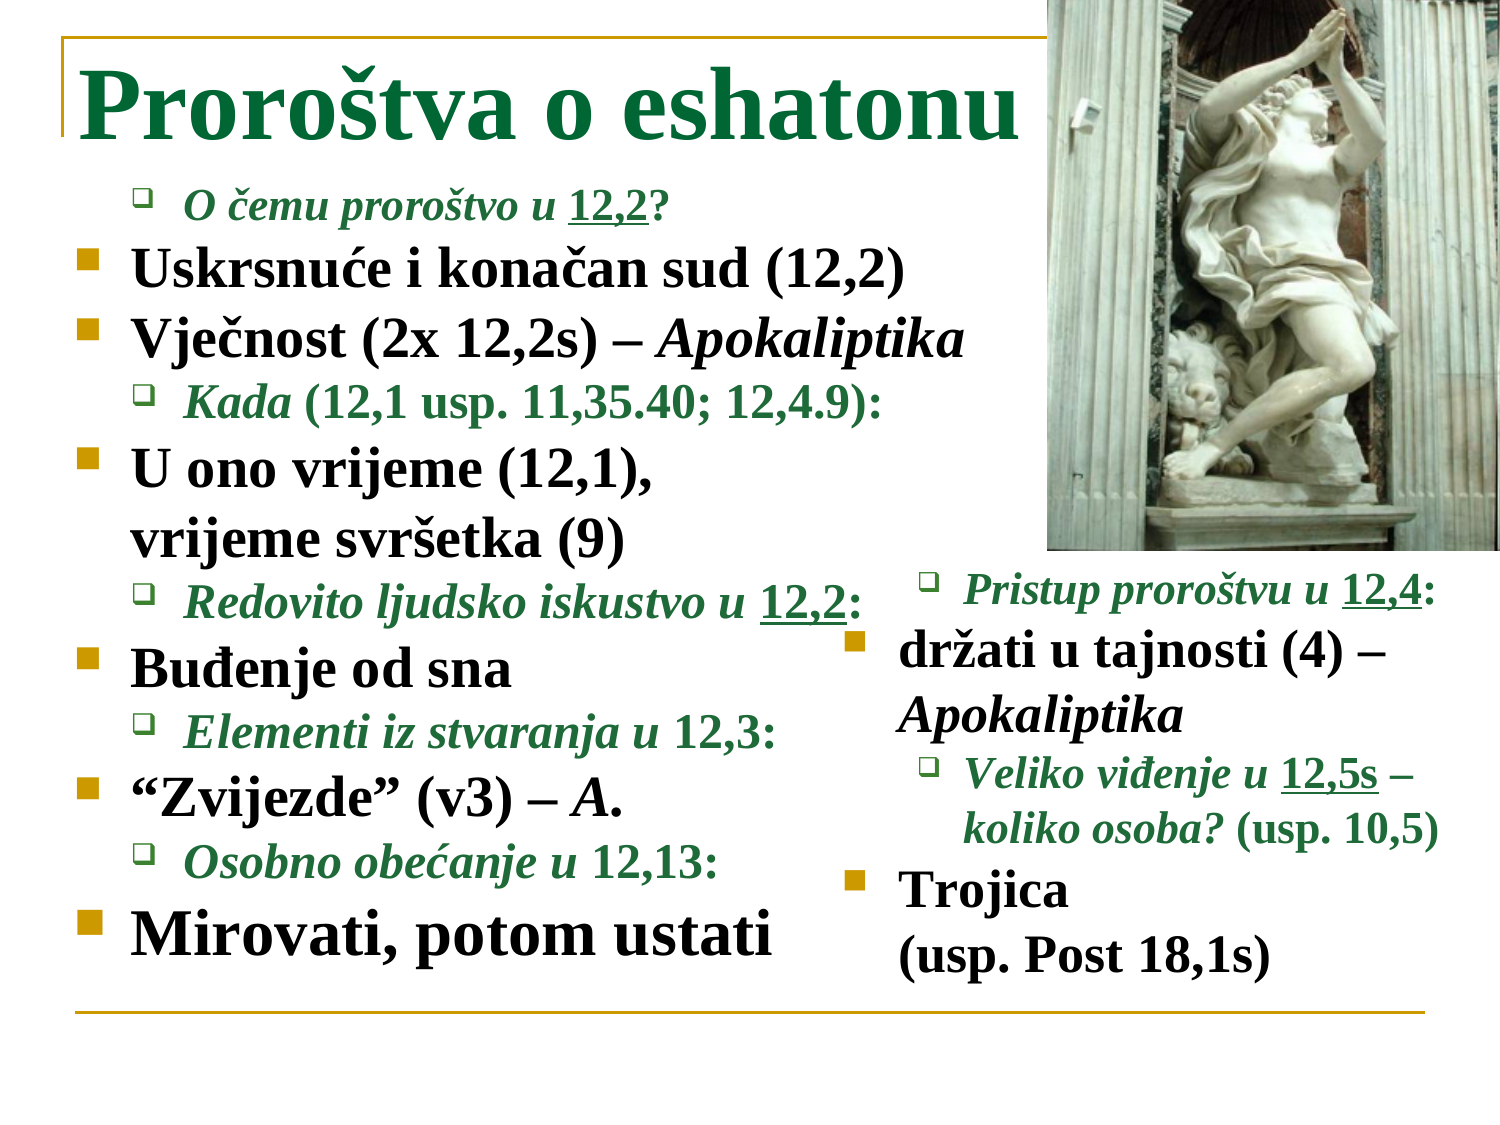

# Proroštva o eshatonu
O čemu proroštvo u 12,2?
Uskrsnuće i konačan sud (12,2)
Vječnost (2x 12,2s) – Apokaliptika
Kada (12,1 usp. 11,35.40; 12,4.9):
U ono vrijeme (12,1),
vrijeme svršetka (9)
Redovito ljudsko iskustvo u 12,2:
Buđenje od sna
Elementi iz stvaranja u 12,3:
“Zvijezde” (v3) – A.
Osobno obećanje u 12,13:
Mirovati, potom ustati
Pristup proroštvu u 12,4:
držati u tajnosti (4) – Apokaliptika
Veliko viđenje u 12,5s – koliko osoba? (usp. 10,5)
Trojica
(usp. Post 18,1s)